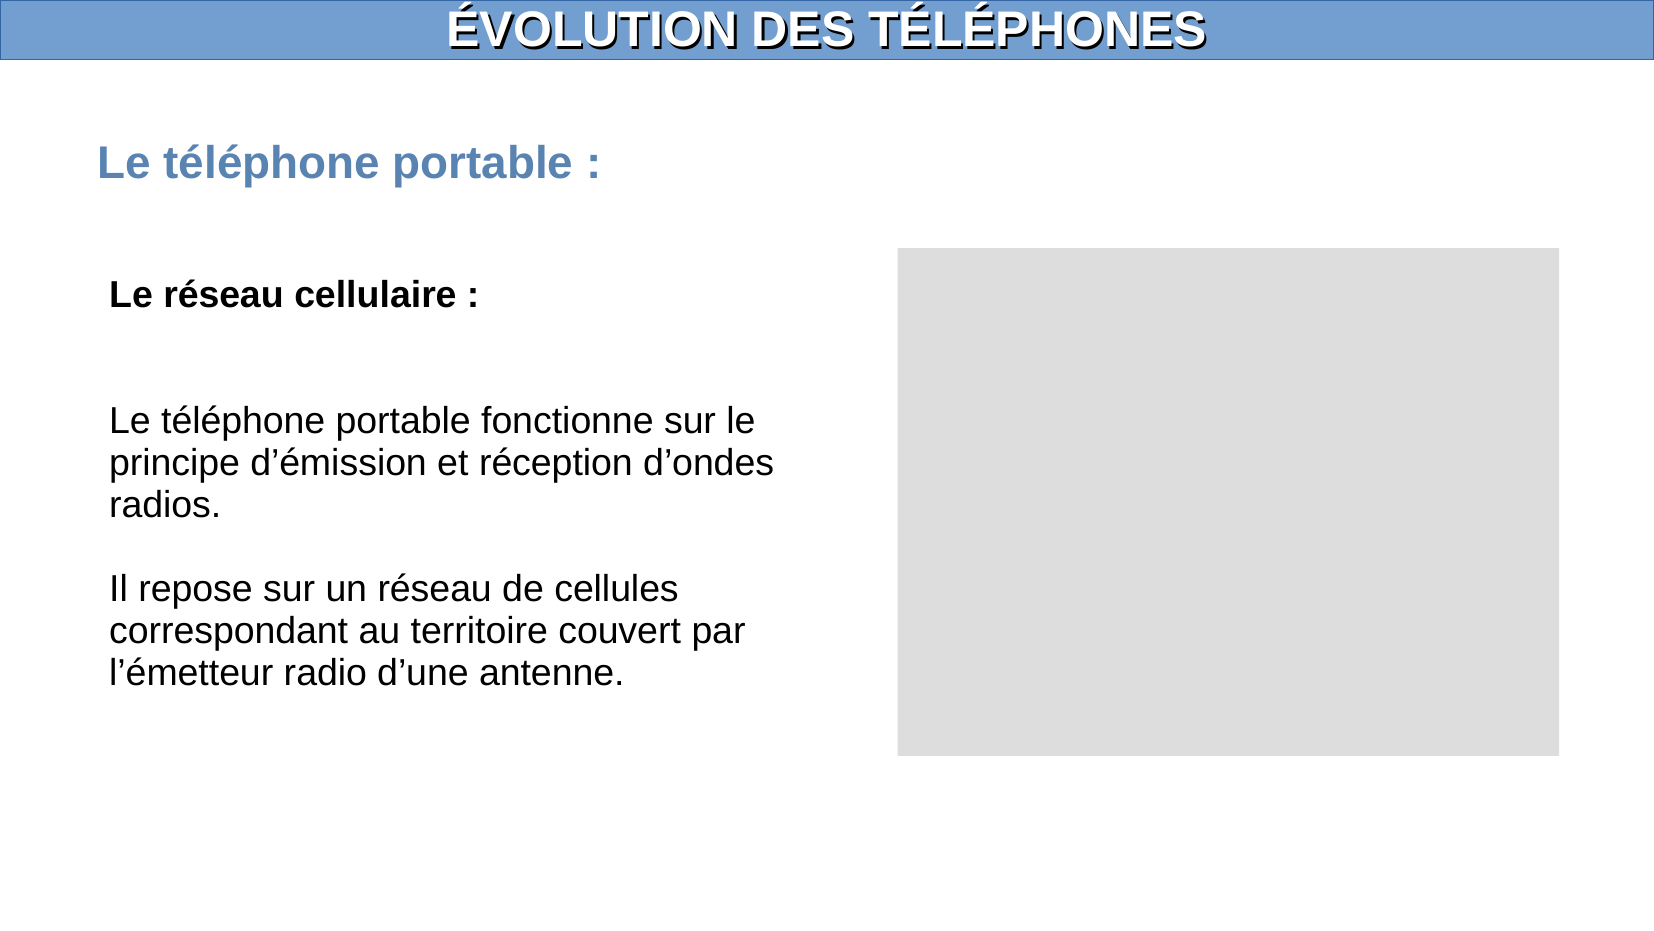

ÉVOLUTION DES TÉLÉPHONES
Le téléphone portable :
Le réseau cellulaire :
Le téléphone portable fonctionne sur le principe d’émission et réception d’ondes radios.
Il repose sur un réseau de cellules correspondant au territoire couvert par l’émetteur radio d’une antenne.